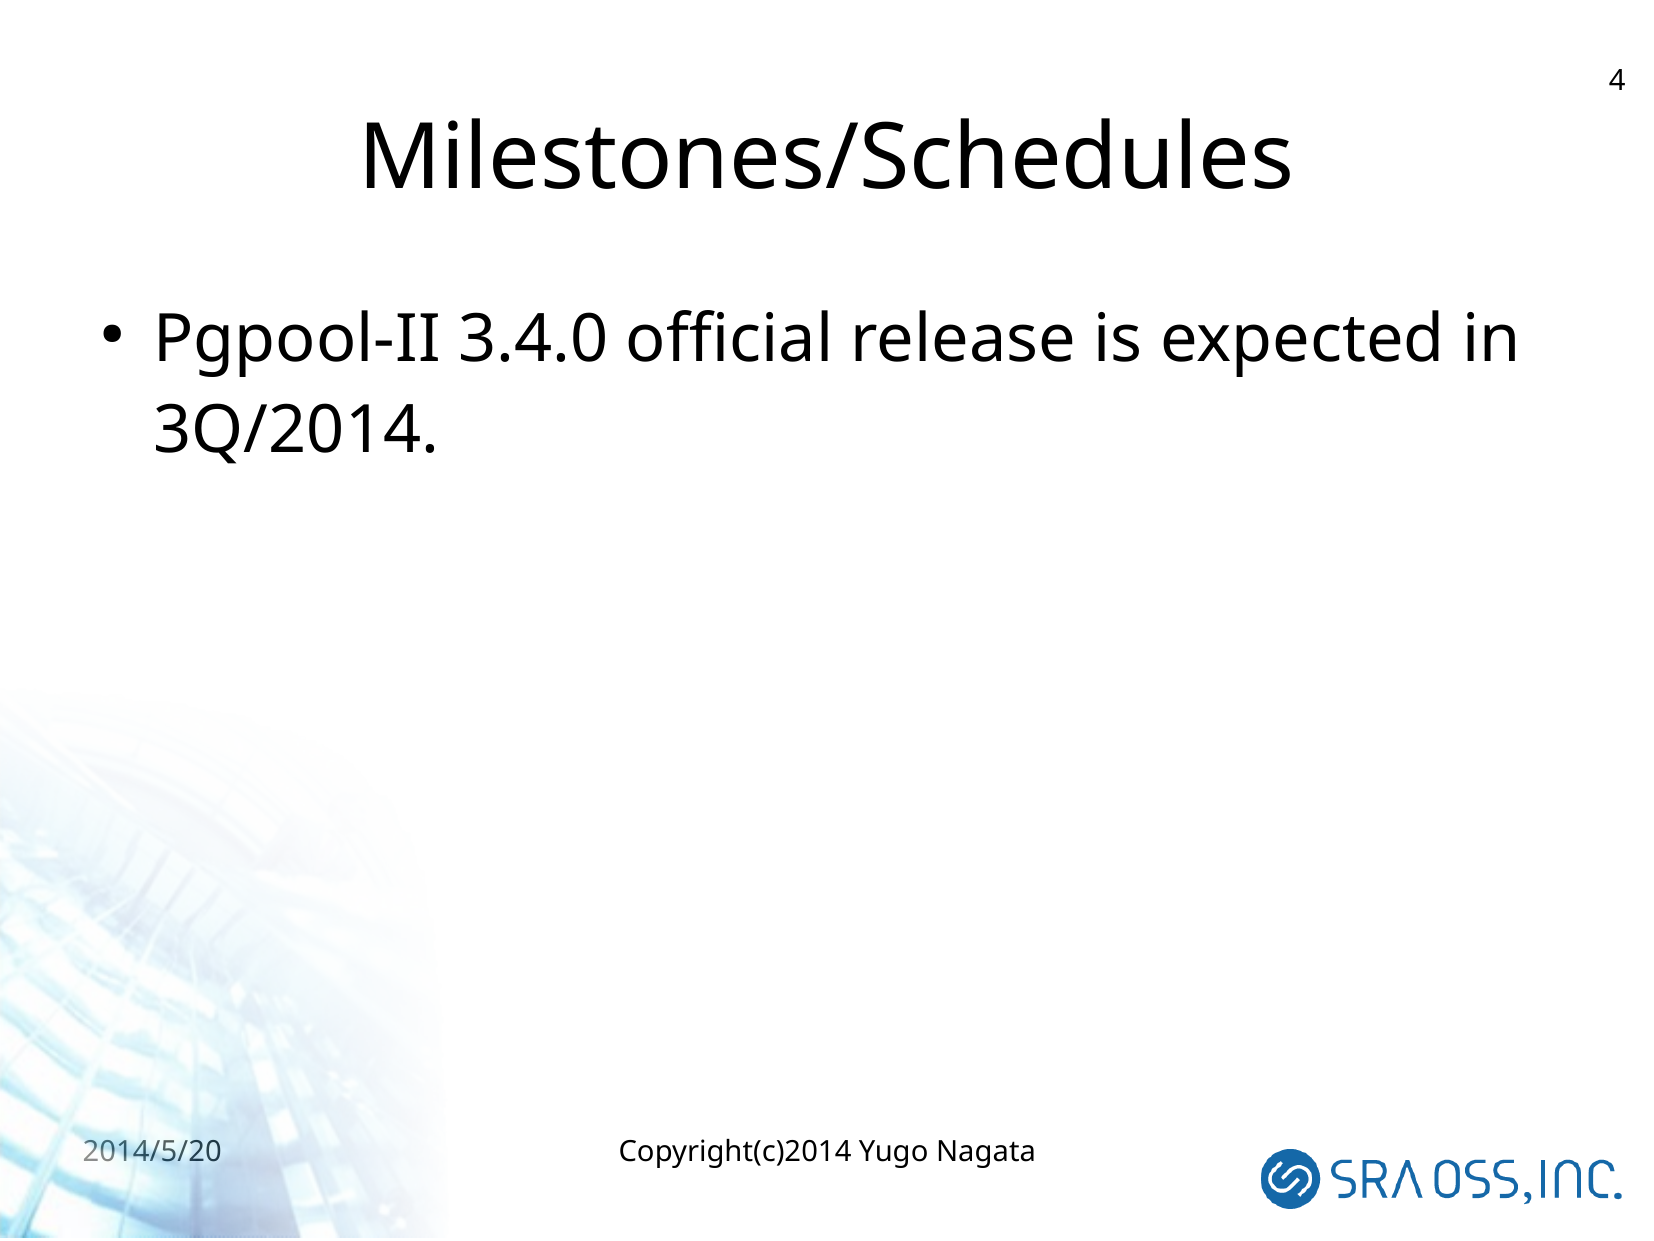

# Milestones/Schedules
4
Pgpool-II 3.4.0 official release is expected in 3Q/2014.
2014/5/20
Copyright(c)2014 Yugo Nagata